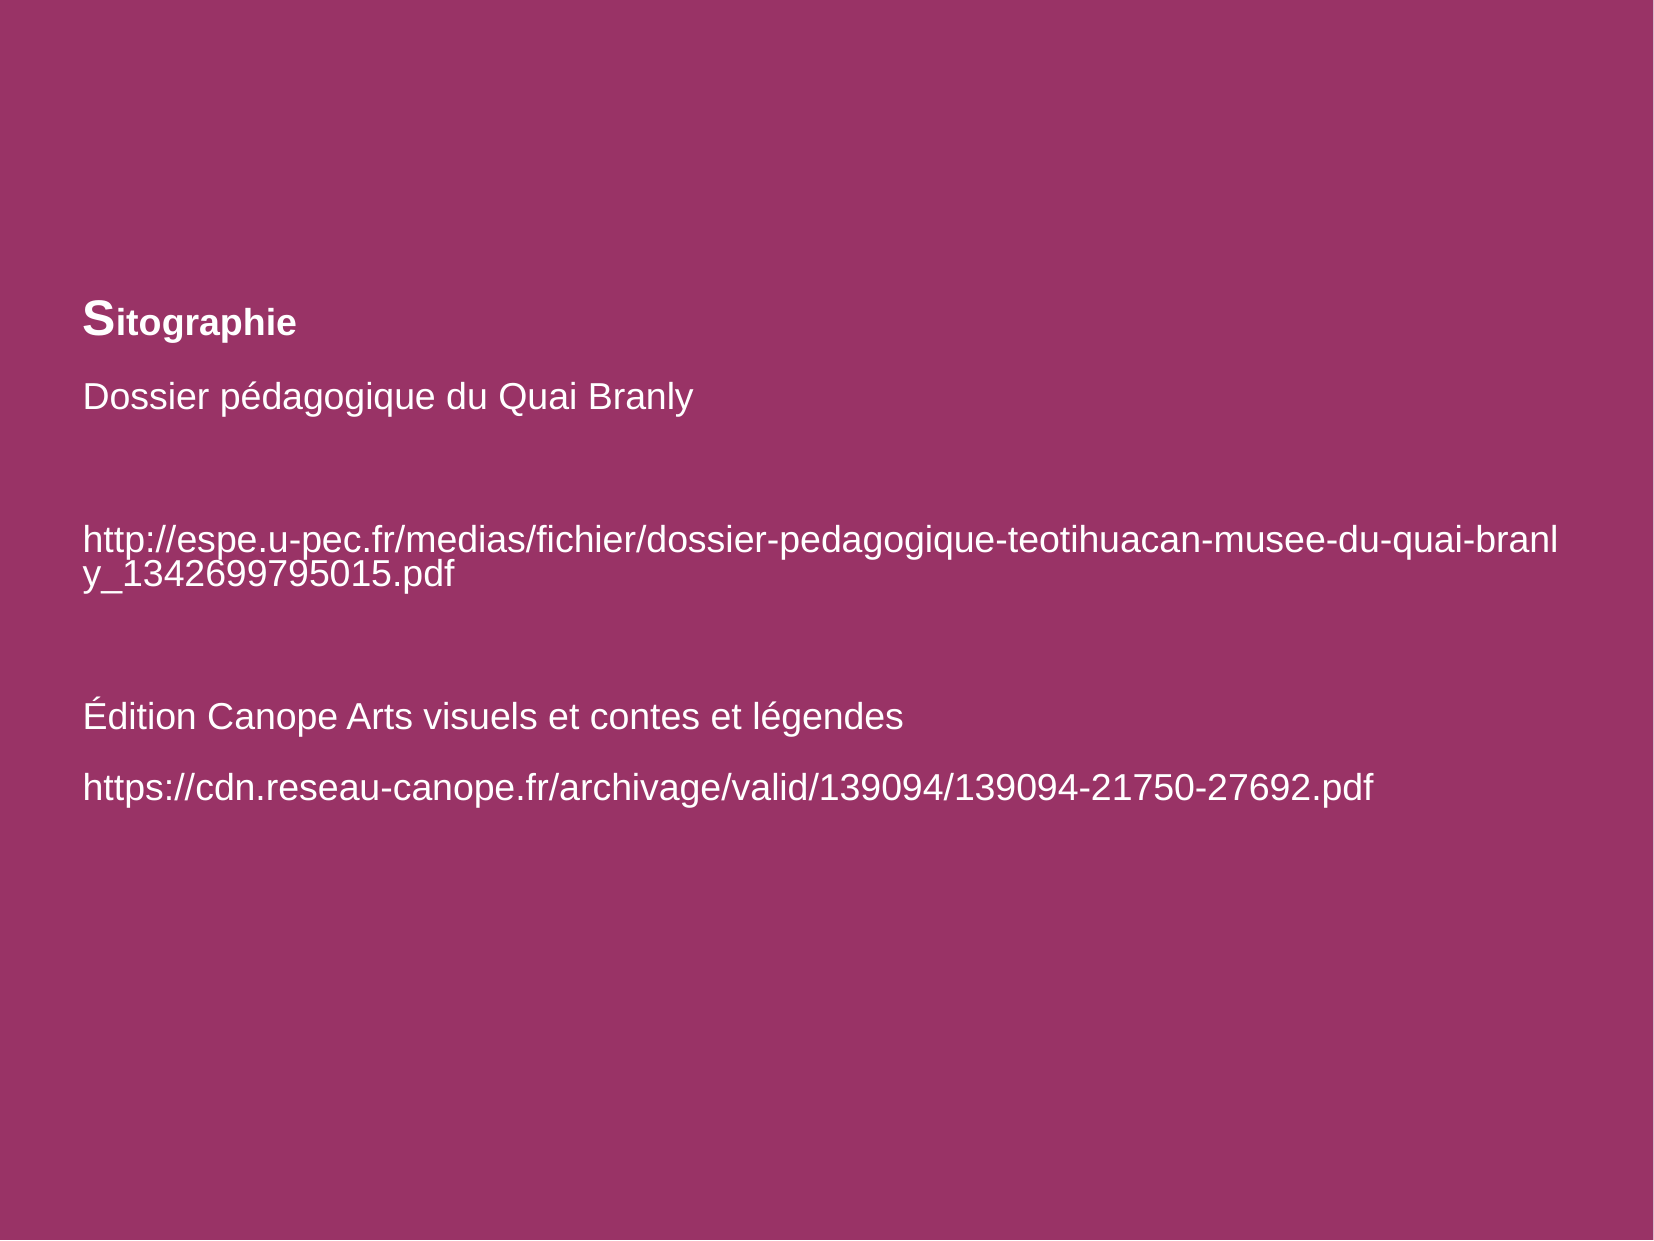

#
Sitographie
Dossier pédagogique du Quai Branly
http://espe.u-pec.fr/medias/fichier/dossier-pedagogique-teotihuacan-musee-du-quai-branly_1342699795015.pdf
Édition Canope Arts visuels et contes et légendes
https://cdn.reseau-canope.fr/archivage/valid/139094/139094-21750-27692.pdf